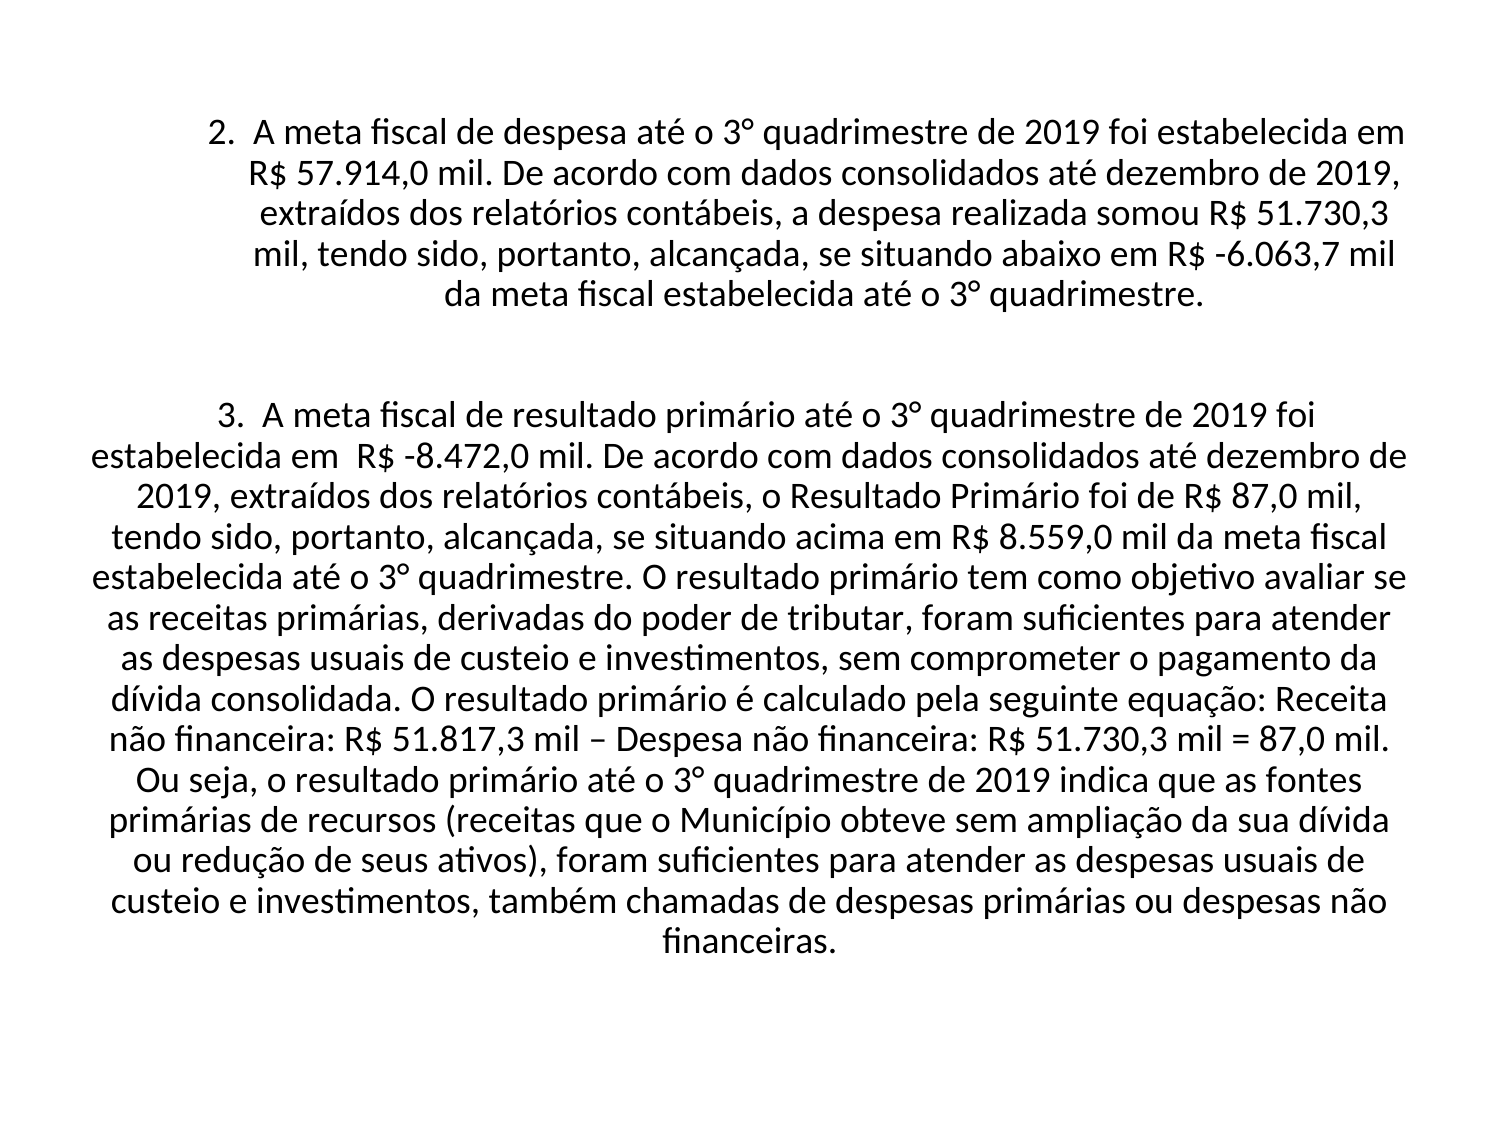

# 2. A meta fiscal de despesa até o 3° quadrimestre de 2019 foi estabelecida em R$ 57.914,0 mil. De acordo com dados consolidados até dezembro de 2019, extraídos dos relatórios contábeis, a despesa realizada somou R$ 51.730,3 mil, tendo sido, portanto, alcançada, se situando abaixo em R$ -6.063,7 mil da meta fiscal estabelecida até o 3° quadrimestre.
 3. A meta fiscal de resultado primário até o 3° quadrimestre de 2019 foi estabelecida em R$ -8.472,0 mil. De acordo com dados consolidados até dezembro de 2019, extraídos dos relatórios contábeis, o Resultado Primário foi de R$ 87,0 mil, tendo sido, portanto, alcançada, se situando acima em R$ 8.559,0 mil da meta fiscal estabelecida até o 3° quadrimestre. O resultado primário tem como objetivo avaliar se as receitas primárias, derivadas do poder de tributar, foram suficientes para atender as despesas usuais de custeio e investimentos, sem comprometer o pagamento da dívida consolidada. O resultado primário é calculado pela seguinte equação: Receita não financeira: R$ 51.817,3 mil – Despesa não financeira: R$ 51.730,3 mil = 87,0 mil. Ou seja, o resultado primário até o 3° quadrimestre de 2019 indica que as fontes primárias de recursos (receitas que o Município obteve sem ampliação da sua dívida ou redução de seus ativos), foram suficientes para atender as despesas usuais de custeio e investimentos, também chamadas de despesas primárias ou despesas não financeiras.